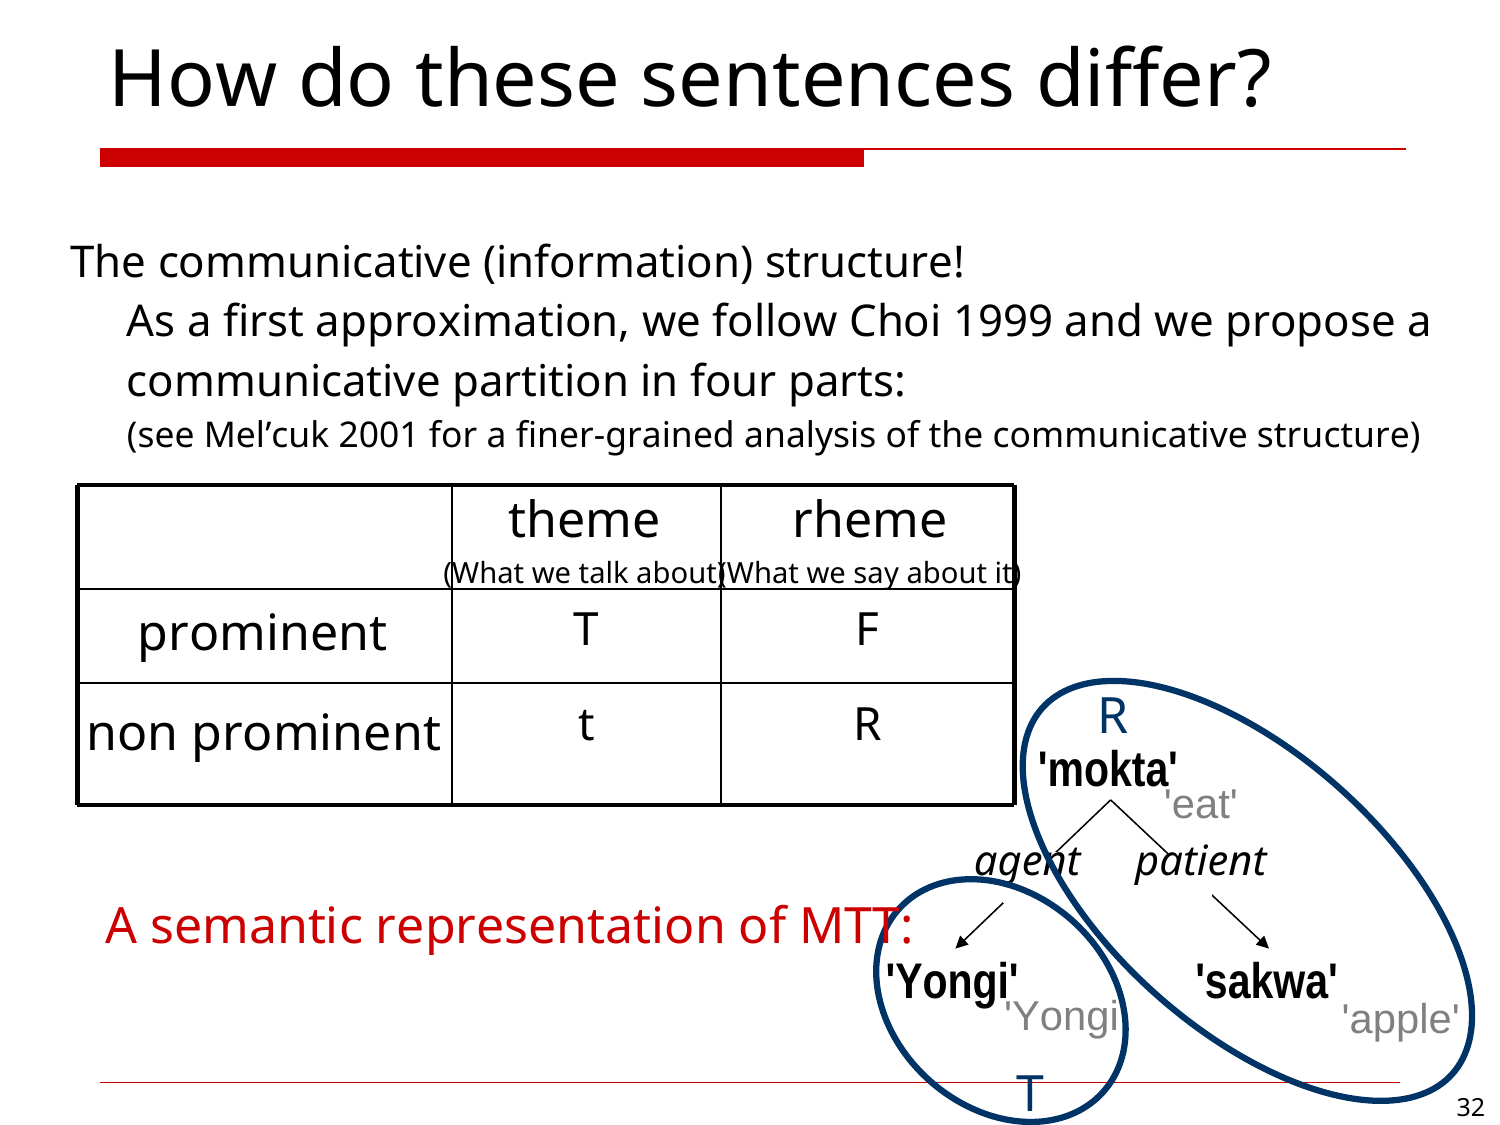

# How do these sentences differ?
The communicative (information) structure!
As a first approximation, we follow Choi 1999 and we propose a communicative partition in four parts:
(see Mel’cuk 2001 for a finer-grained analysis of the communicative structure)
theme
(What we talk about)
rheme
(What we say about it)
T
F
t
R
prominent
R
non prominent
'mokta'
'eat'
patient
agent
'Yongi'
'sakwa'
'Yongi'
'apple'
T
A semantic representation of MTT:
32